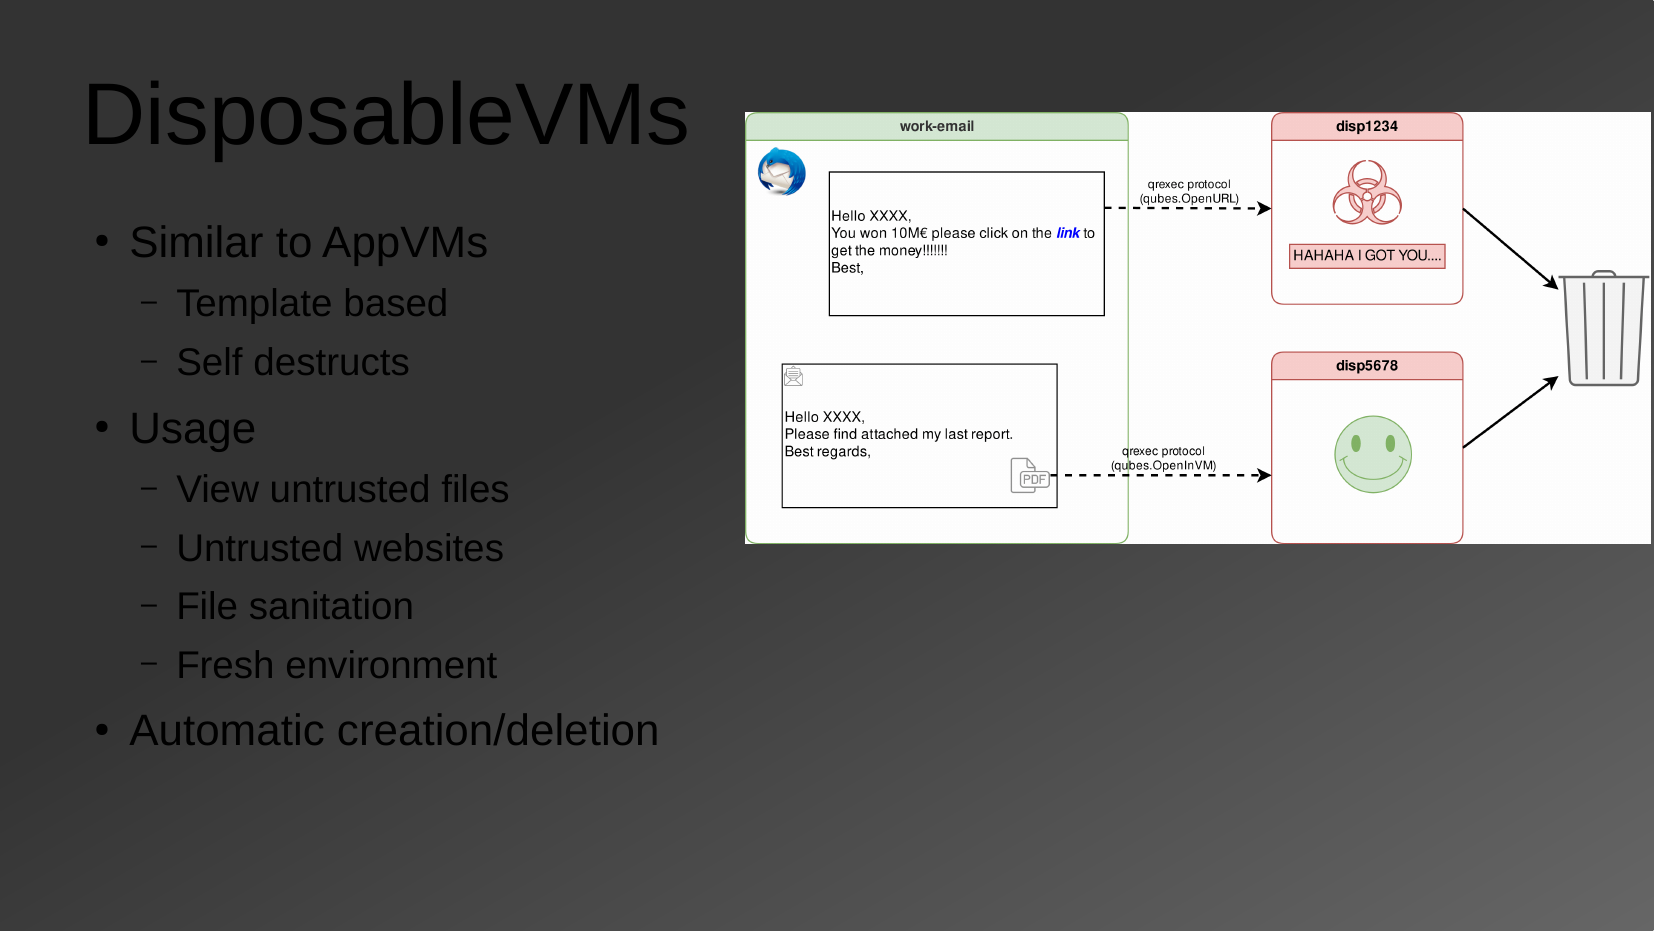

# DisposableVMs
Similar to AppVMs
Template based
Self destructs
Usage
View untrusted files
Untrusted websites
File sanitation
Fresh environment
Automatic creation/deletion